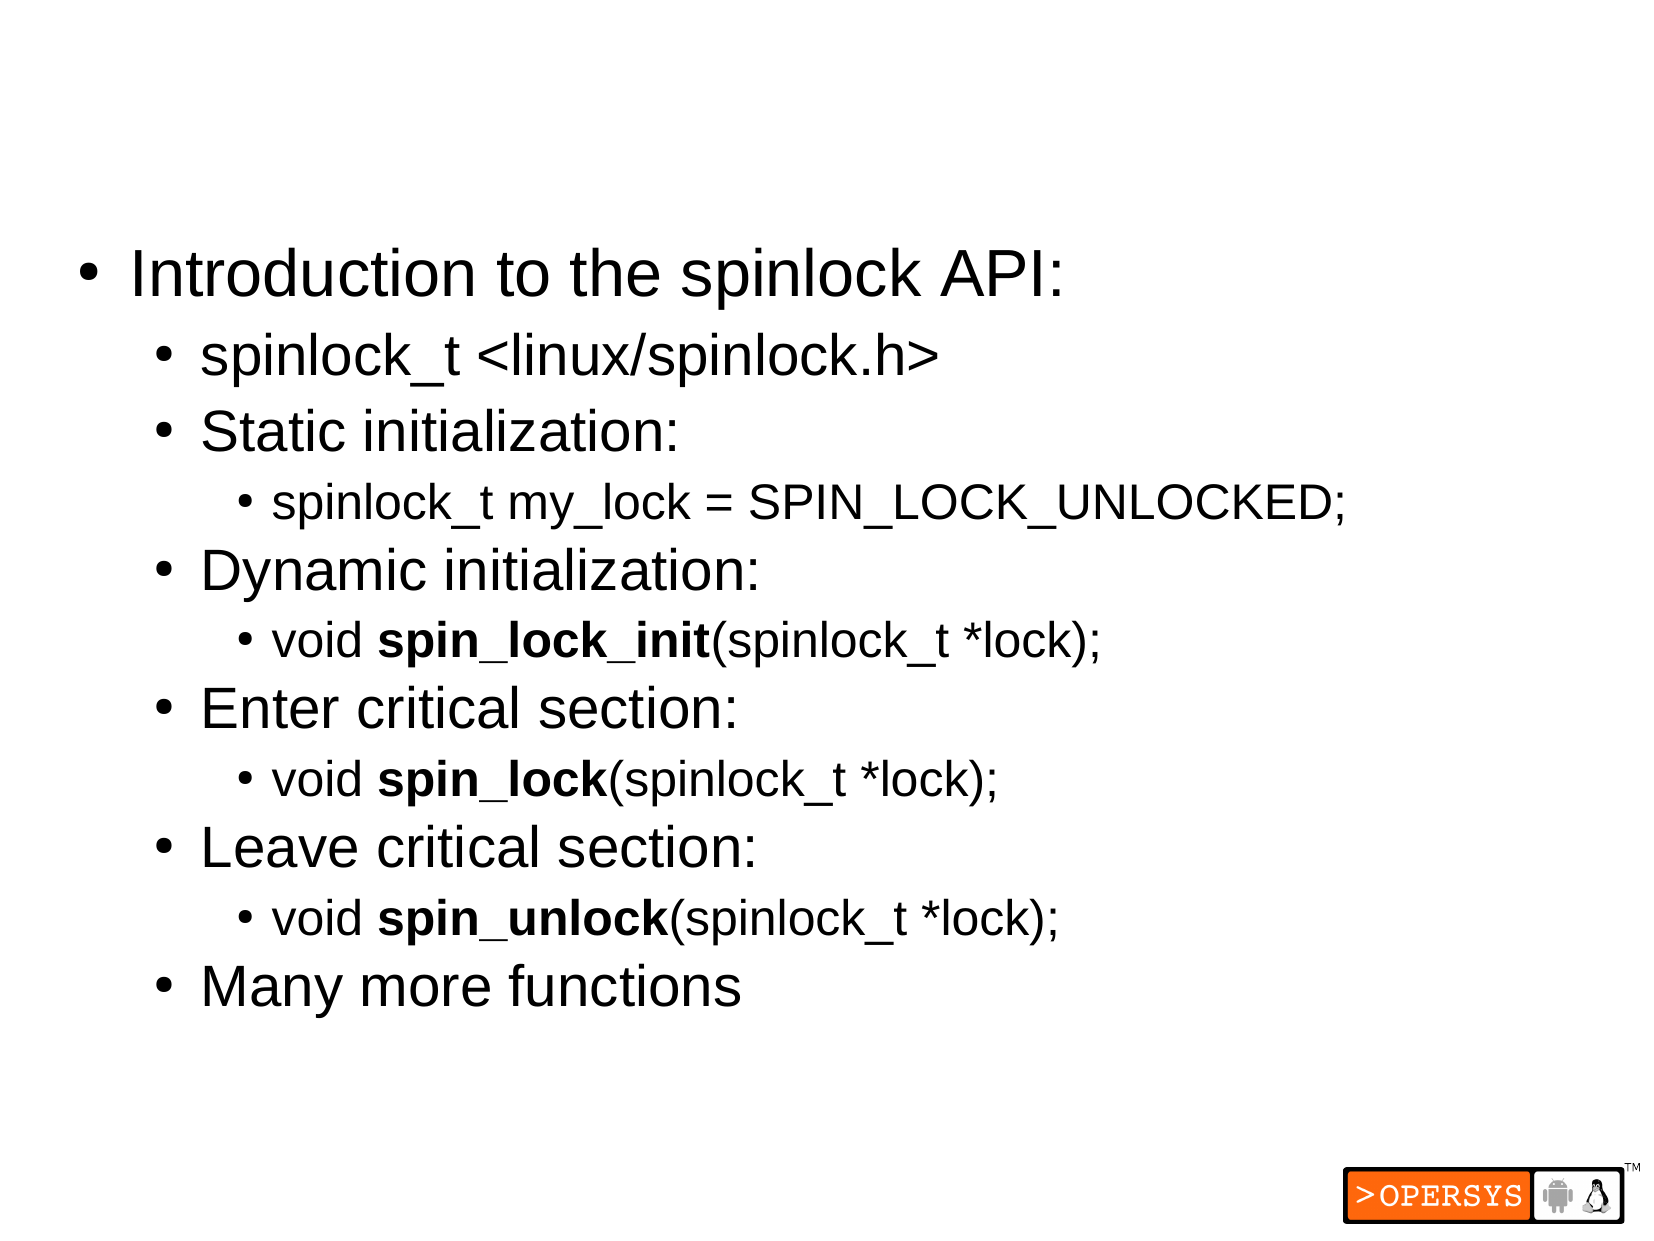

# Introduction to the spinlock API:
spinlock_t <linux/spinlock.h>
Static initialization:
spinlock_t my_lock = SPIN_LOCK_UNLOCKED;
Dynamic initialization:
void spin_lock_init(spinlock_t *lock);
Enter critical section:
void spin_lock(spinlock_t *lock);
Leave critical section:
void spin_unlock(spinlock_t *lock);
Many more functions